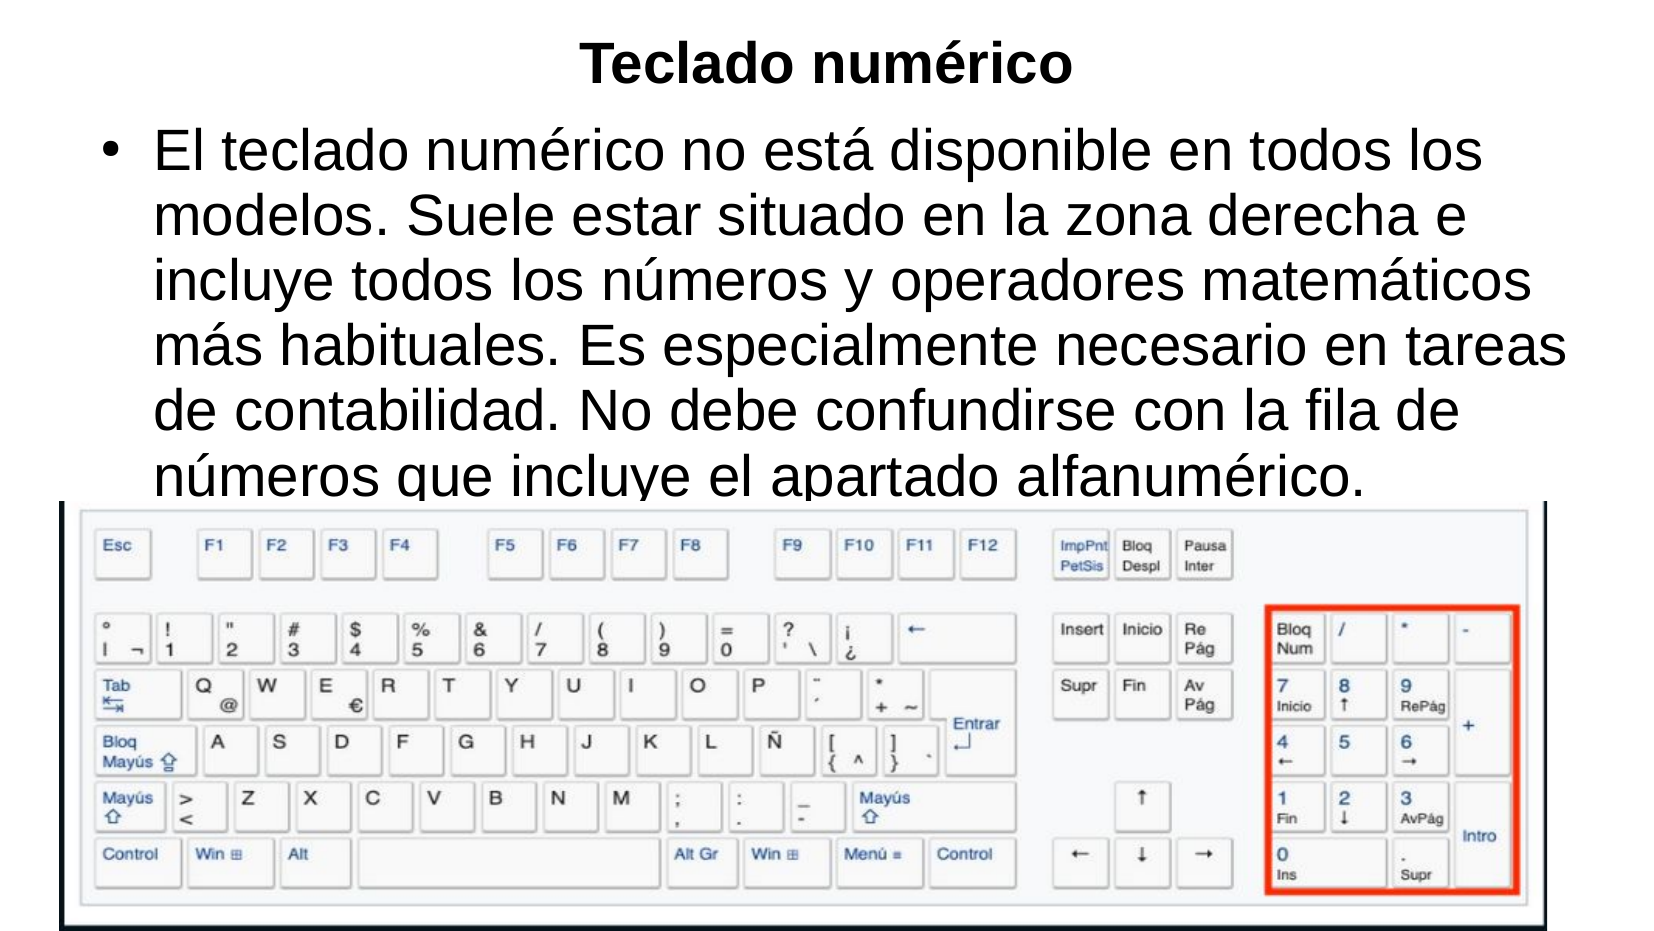

# Teclado numérico
El teclado numérico no está disponible en todos los modelos. Suele estar situado en la zona derecha e incluye todos los números y operadores matemáticos más habituales. Es especialmente necesario en tareas de contabilidad. No debe confundirse con la fila de números que incluye el apartado alfanumérico.